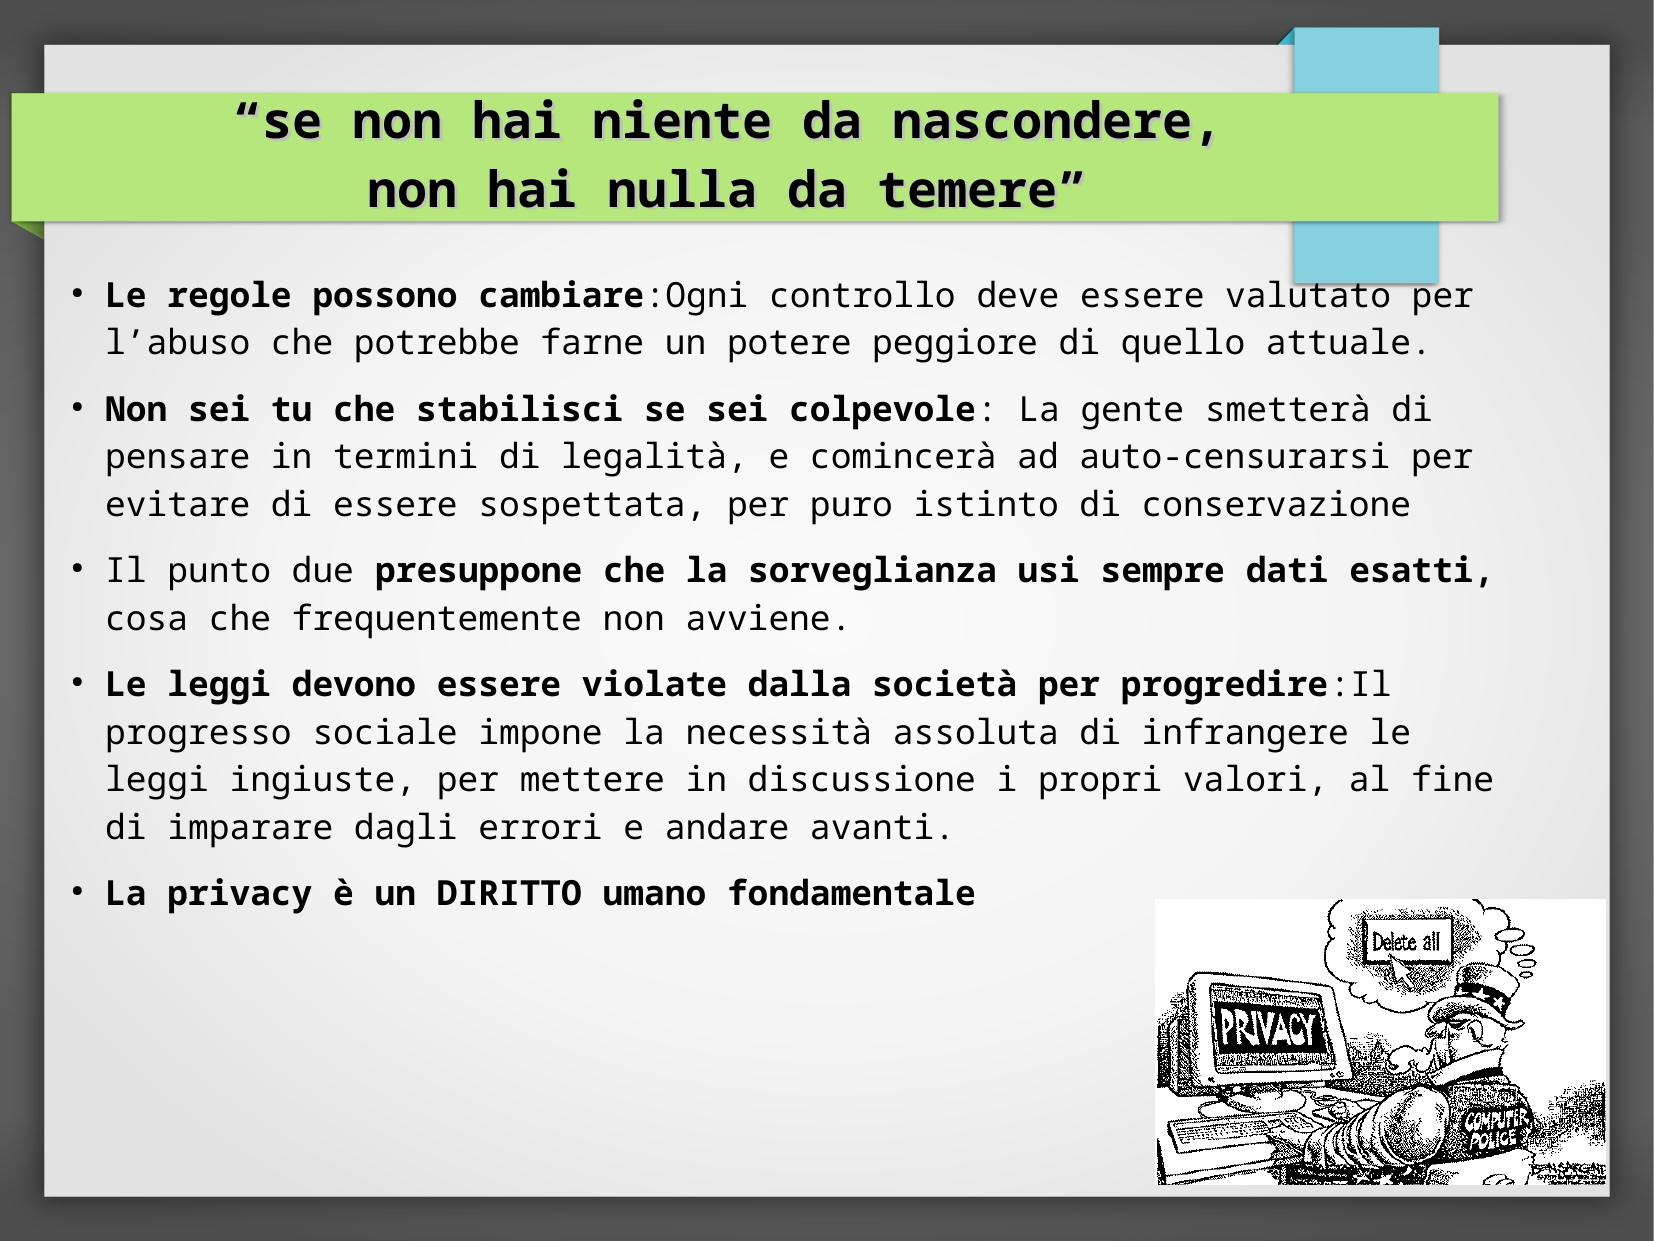

# “se non hai niente da nascondere, non hai nulla da temere”
Le regole possono cambiare:Ogni controllo deve essere valutato per l’abuso che potrebbe farne un potere peggiore di quello attuale.
Non sei tu che stabilisci se sei colpevole: La gente smetterà di pensare in termini di legalità, e comincerà ad auto-censurarsi per evitare di essere sospettata, per puro istinto di conservazione
Il punto due presuppone che la sorveglianza usi sempre dati esatti, cosa che frequentemente non avviene.
Le leggi devono essere violate dalla società per progredire:Il progresso sociale impone la necessità assoluta di infrangere le leggi ingiuste, per mettere in discussione i propri valori, al fine di imparare dagli errori e andare avanti.
La privacy è un DIRITTO umano fondamentale